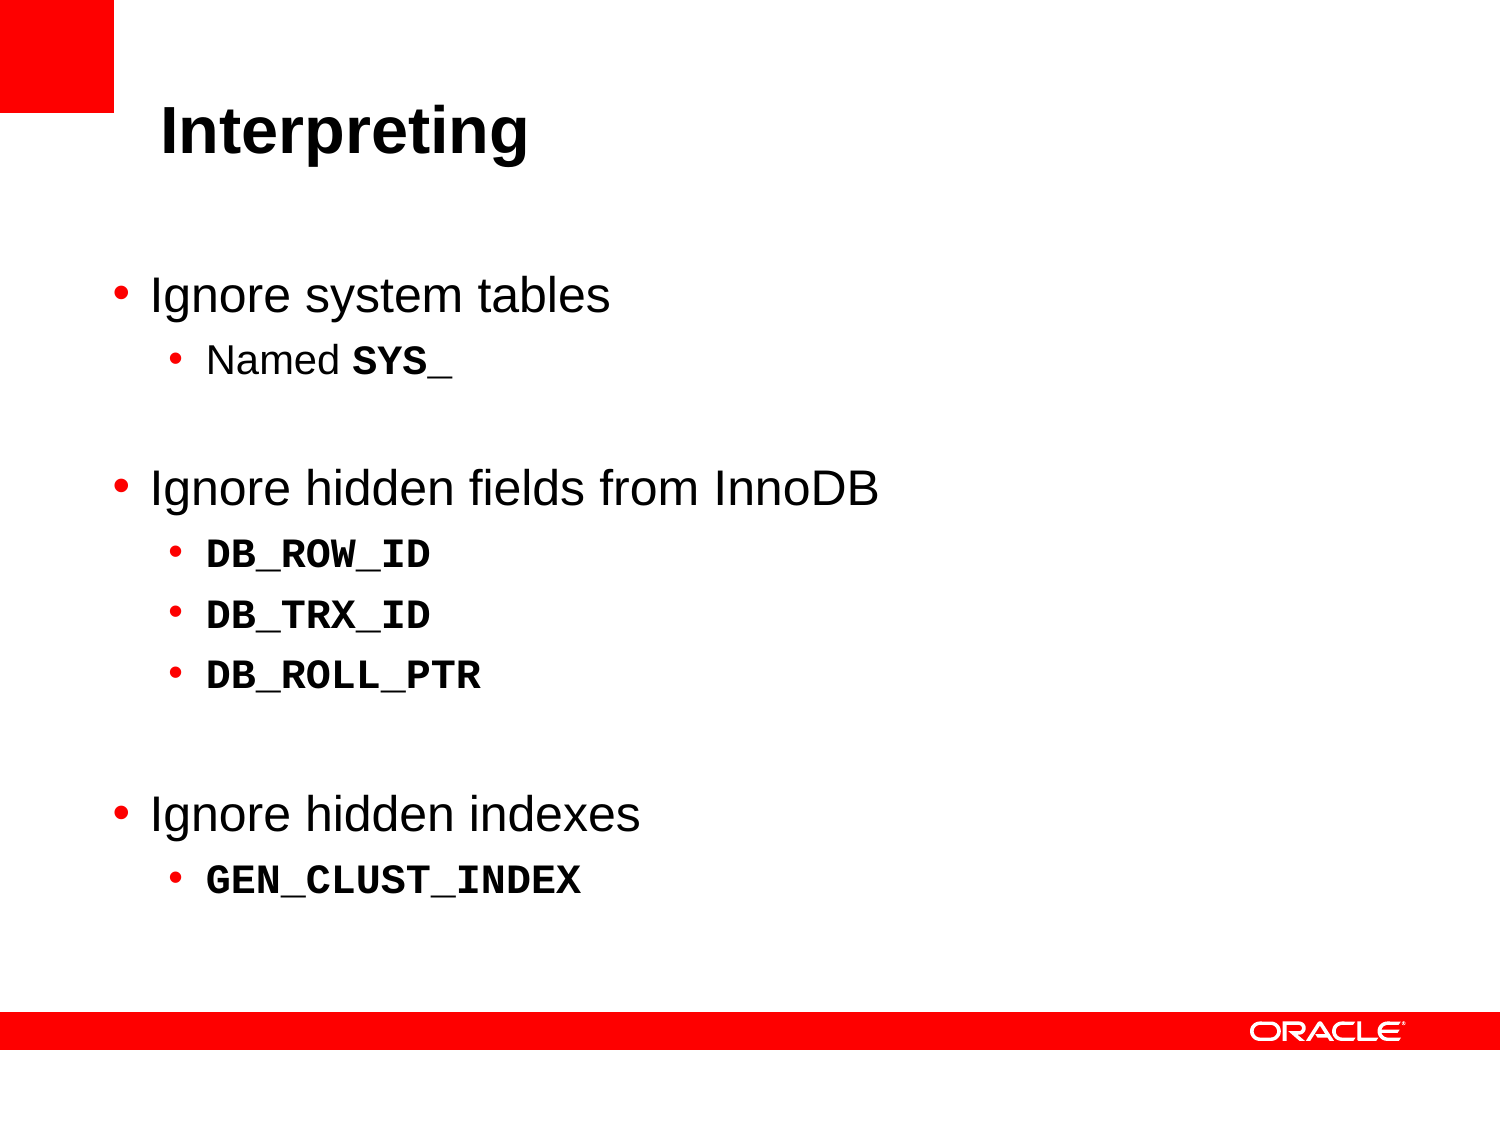

# Interpreting
Ignore system tables
Named SYS_
Ignore hidden fields from InnoDB
DB_ROW_ID
DB_TRX_ID
DB_ROLL_PTR
Ignore hidden indexes
GEN_CLUST_INDEX